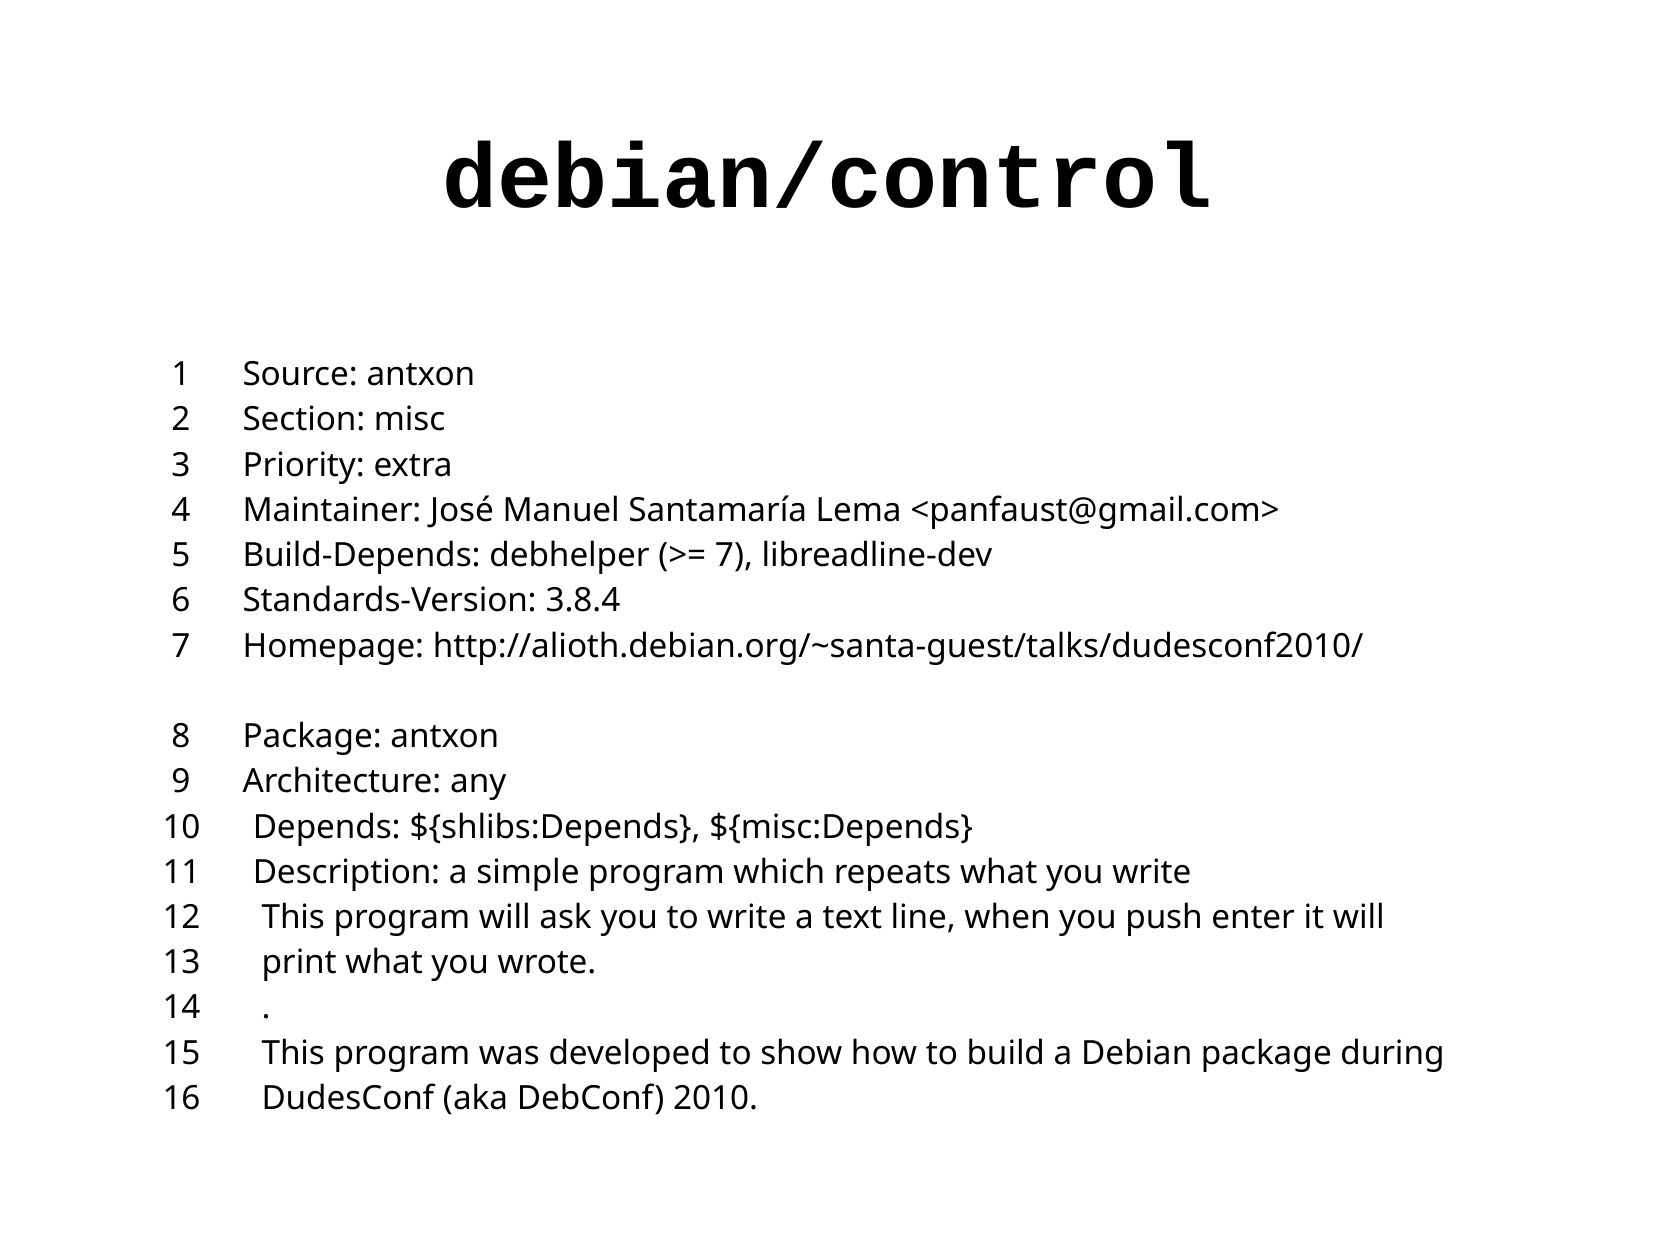

debian/control
 1 Source: antxon
 2 Section: misc
 3 Priority: extra
 4 Maintainer: José Manuel Santamaría Lema <panfaust@gmail.com>
 5 Build-Depends: debhelper (>= 7), libreadline-dev
 6 Standards-Version: 3.8.4
 7 Homepage: http://alioth.debian.org/~santa-guest/talks/dudesconf2010/
 8 Package: antxon
 9 Architecture: any
10 Depends: ${shlibs:Depends}, ${misc:Depends}
11 Description: a simple program which repeats what you write
12 This program will ask you to write a text line, when you push enter it will
13 print what you wrote.
14 .
15 This program was developed to show how to build a Debian package during
16 DudesConf (aka DebConf) 2010.